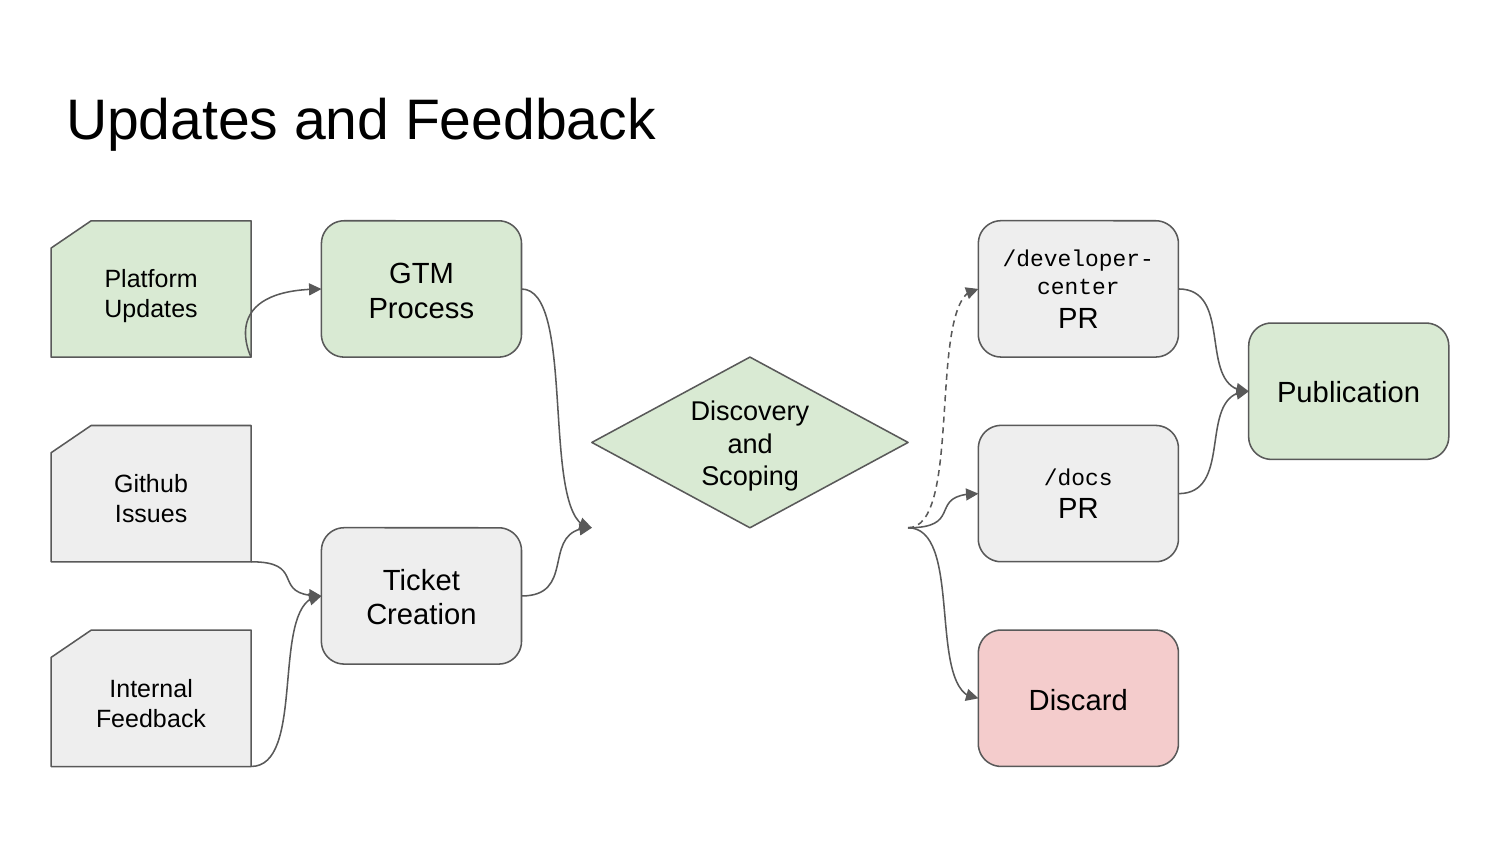

# Updates and Feedback
Platform Updates
/developer-center
PR
GTM Process
Publication
Discovery and Scoping
Github
Issues
/docs
PR
Ticket Creation
Internal Feedback
Discard